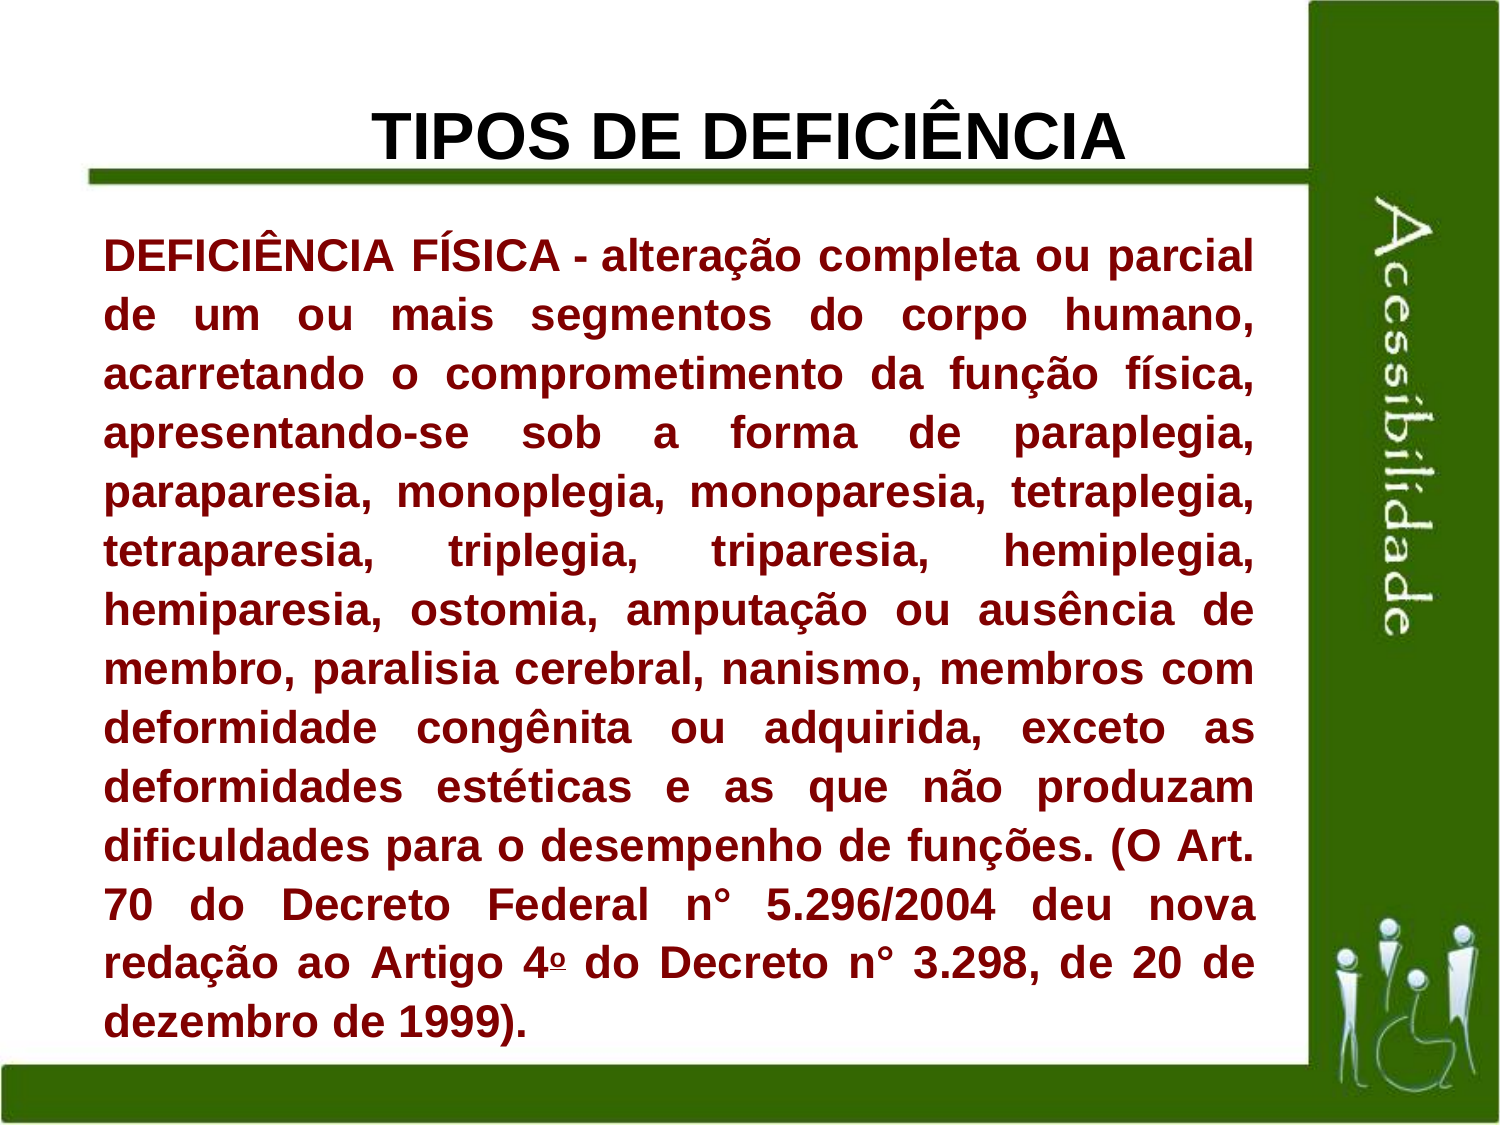

# TIPOS DE DEFICIÊNCIA
DEFICIÊNCIA FÍSICA - alteração completa ou parcial de um ou mais segmentos do corpo humano, acarretando o comprometimento da função física, apresentando-se sob a forma de paraplegia, paraparesia, monoplegia, monoparesia, tetraplegia, tetraparesia, triplegia, triparesia, hemiplegia, hemiparesia, ostomia, amputação ou ausência de membro, paralisia cerebral, nanismo, membros com deformidade congênita ou adquirida, exceto as deformidades estéticas e as que não produzam dificuldades para o desempenho de funções. (O Art. 70 do Decreto Federal n° 5.296/2004 deu nova redação ao Artigo 4o do Decreto n° 3.298, de 20 de dezembro de 1999).